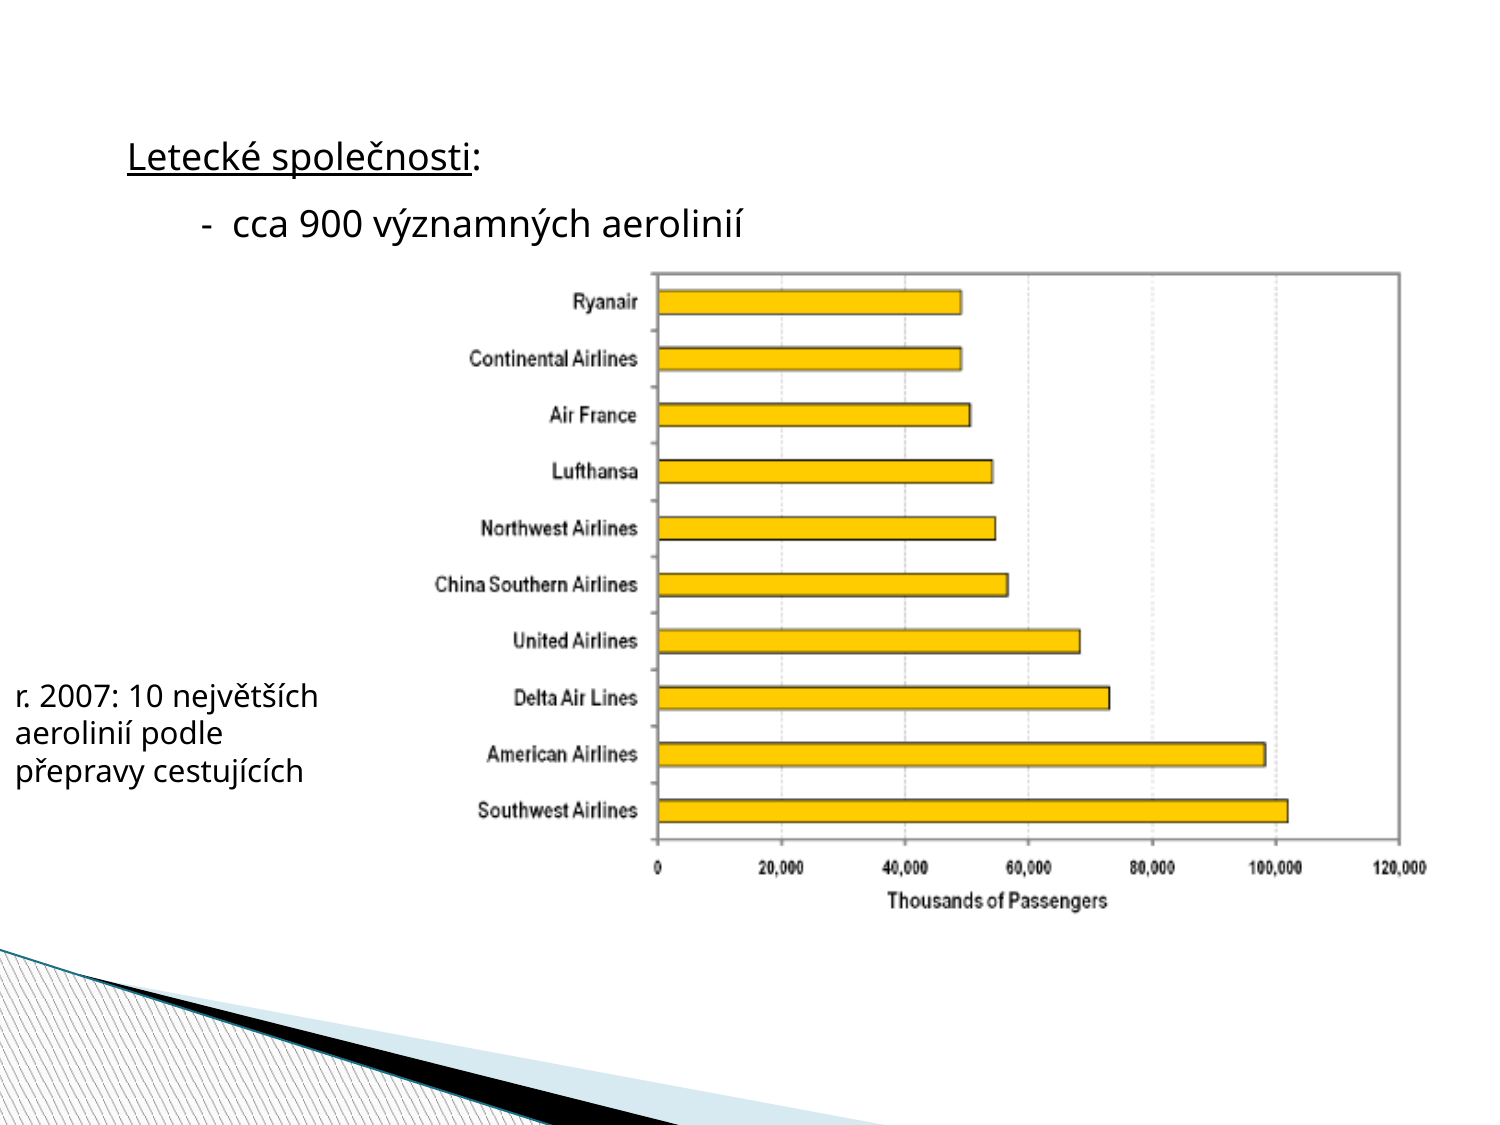

Letecké společnosti:
	- cca 900 významných aerolinií
r. 2007: 10 největších
aerolinií podle
přepravy cestujících